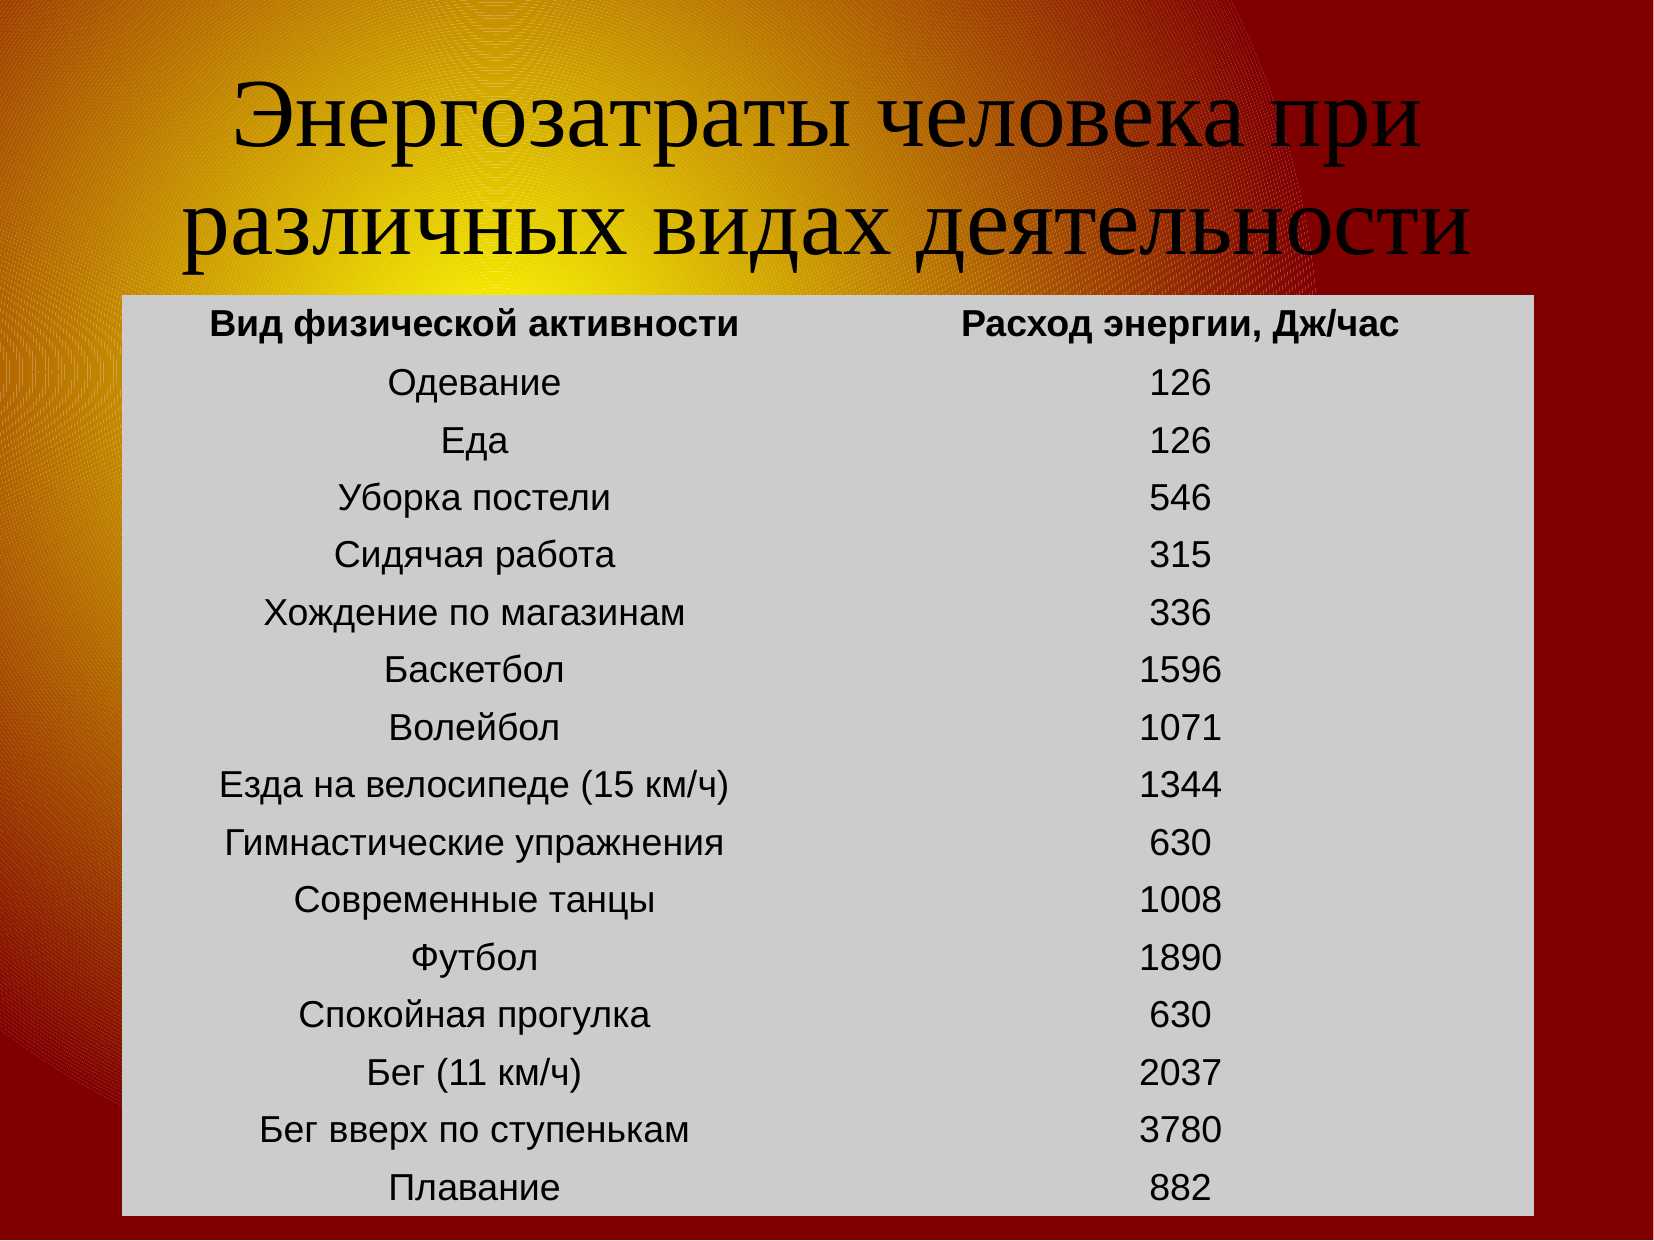

# Энергозатраты человека при различных видах деятельности
| Вид физической активности | Расход энергии, Дж/час |
| --- | --- |
| Одевание | 126 |
| Еда | 126 |
| Уборка постели | 546 |
| Сидячая работа | 315 |
| Хождение по магазинам | 336 |
| Баскетбол | 1596 |
| Волейбол | 1071 |
| Езда на велосипеде (15 км/ч) | 1344 |
| Гимнастические упражнения | 630 |
| Современные танцы | 1008 |
| Футбол | 1890 |
| Спокойная прогулка | 630 |
| Бег (11 км/ч) | 2037 |
| Бег вверх по ступенькам | 3780 |
| Плавание | 882 |